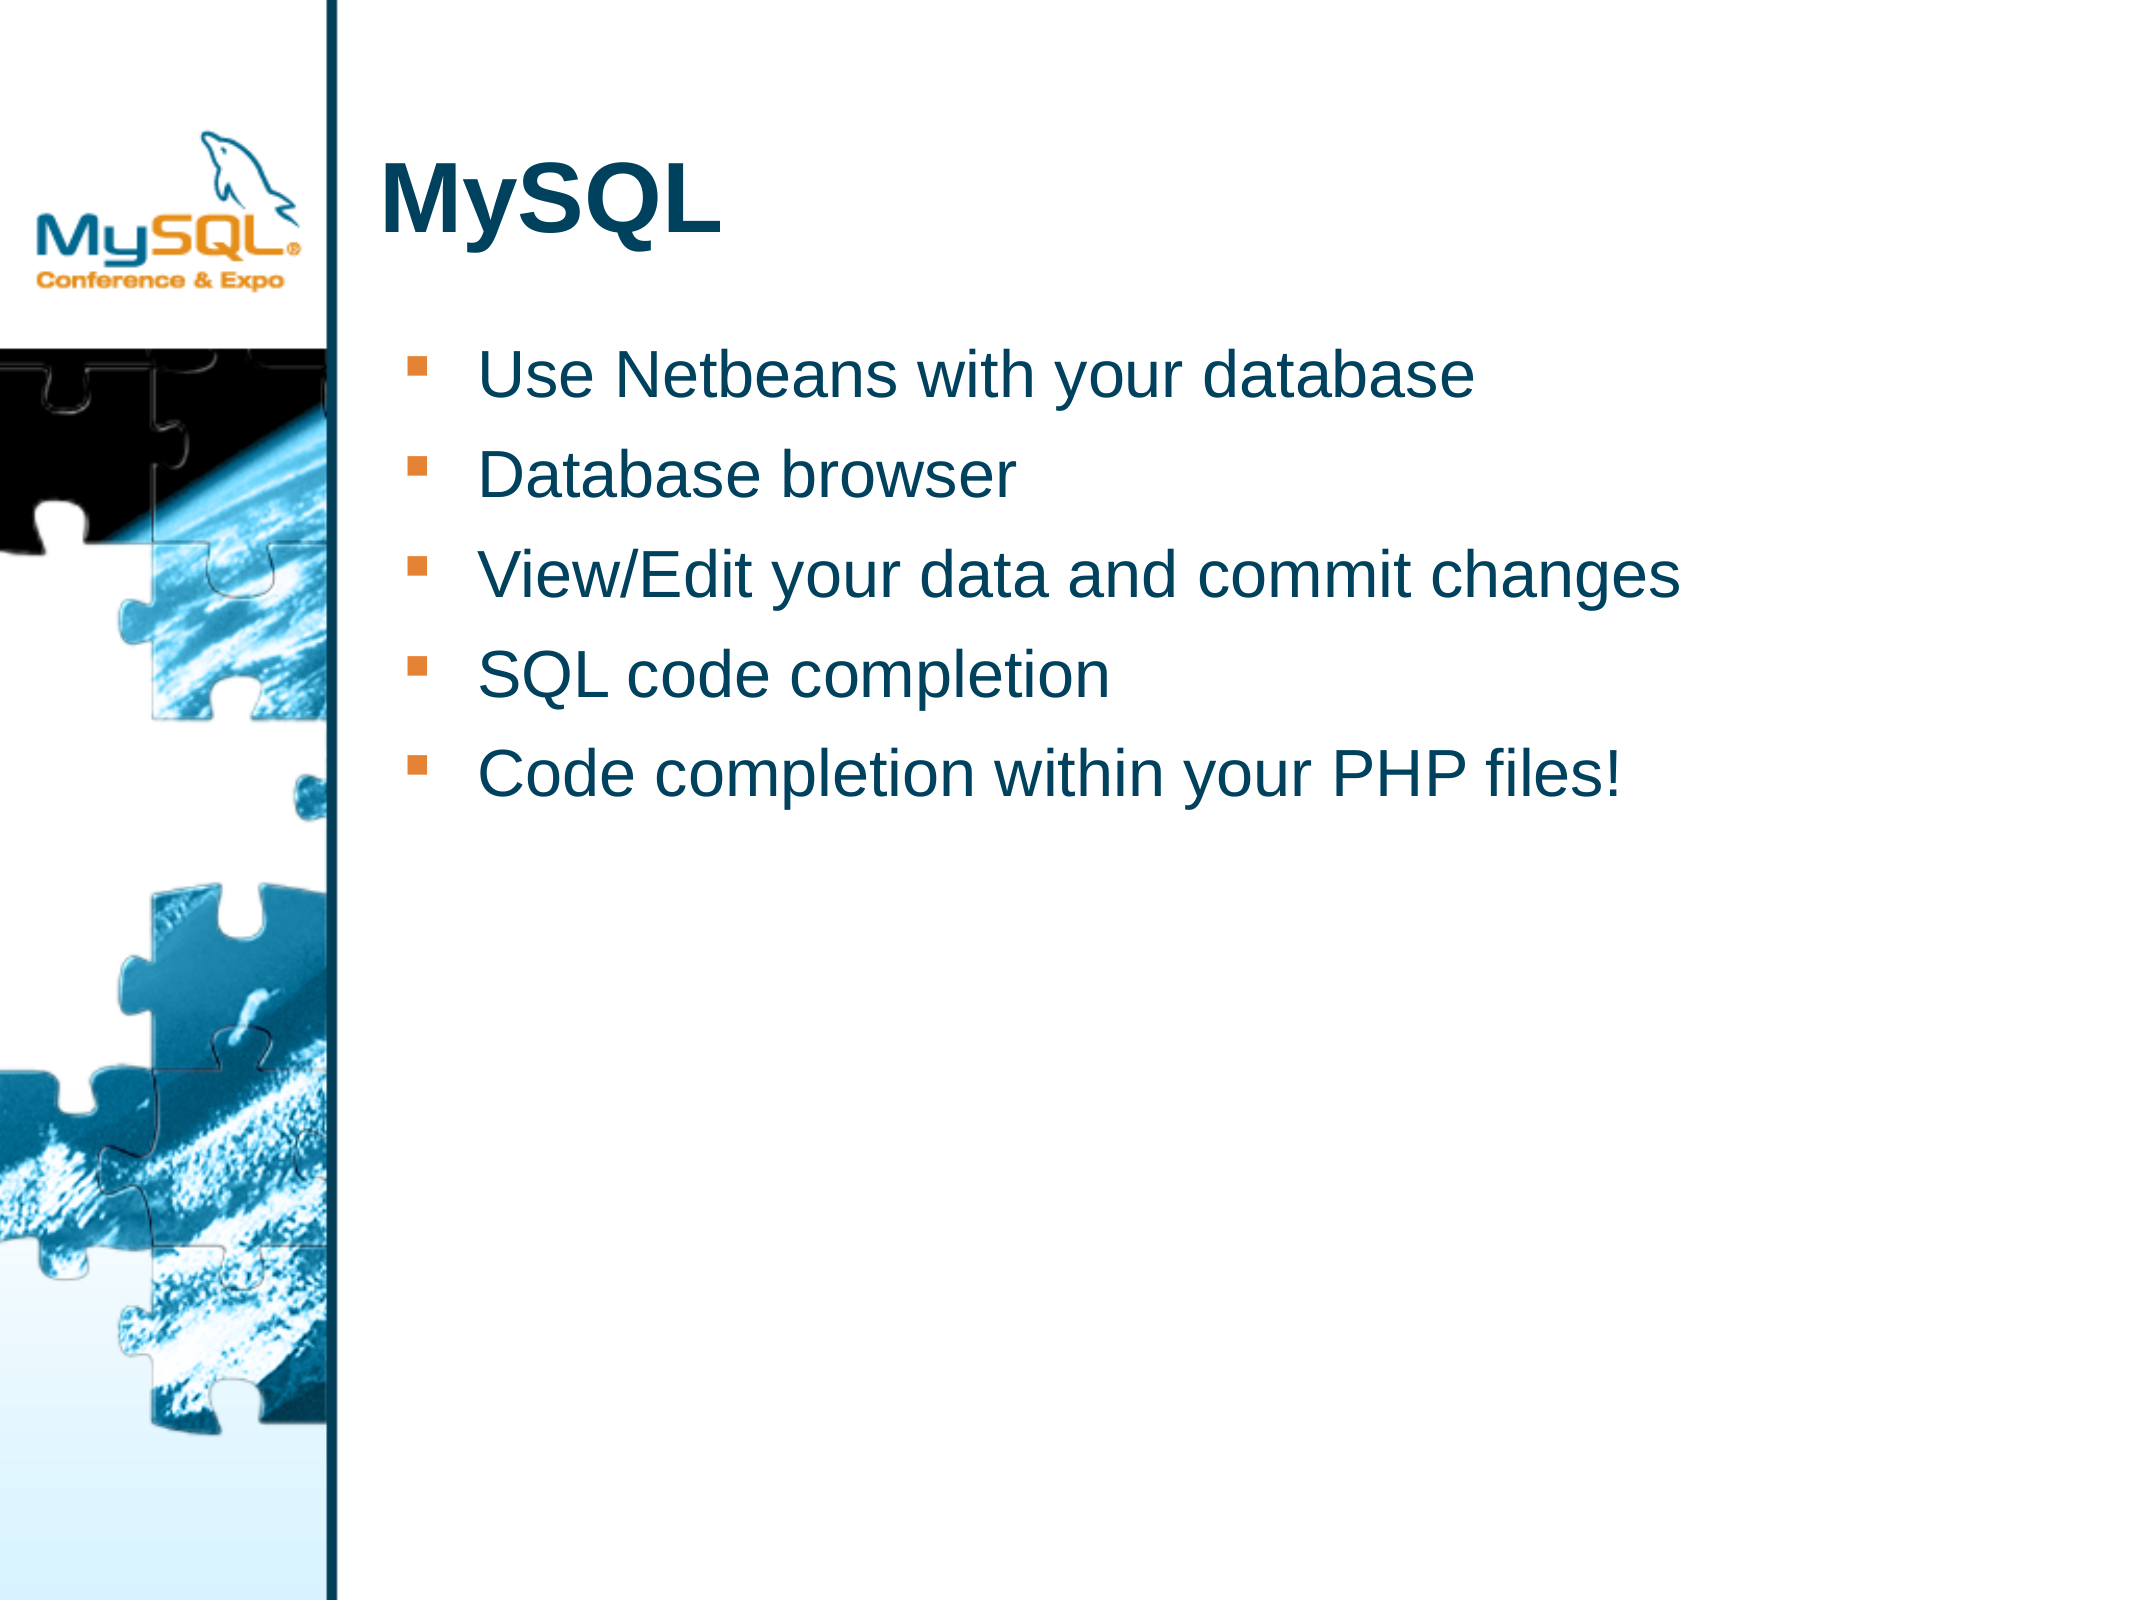

# MySQL
Use Netbeans with your database
Database browser
View/Edit your data and commit changes
SQL code completion
Code completion within your PHP files!